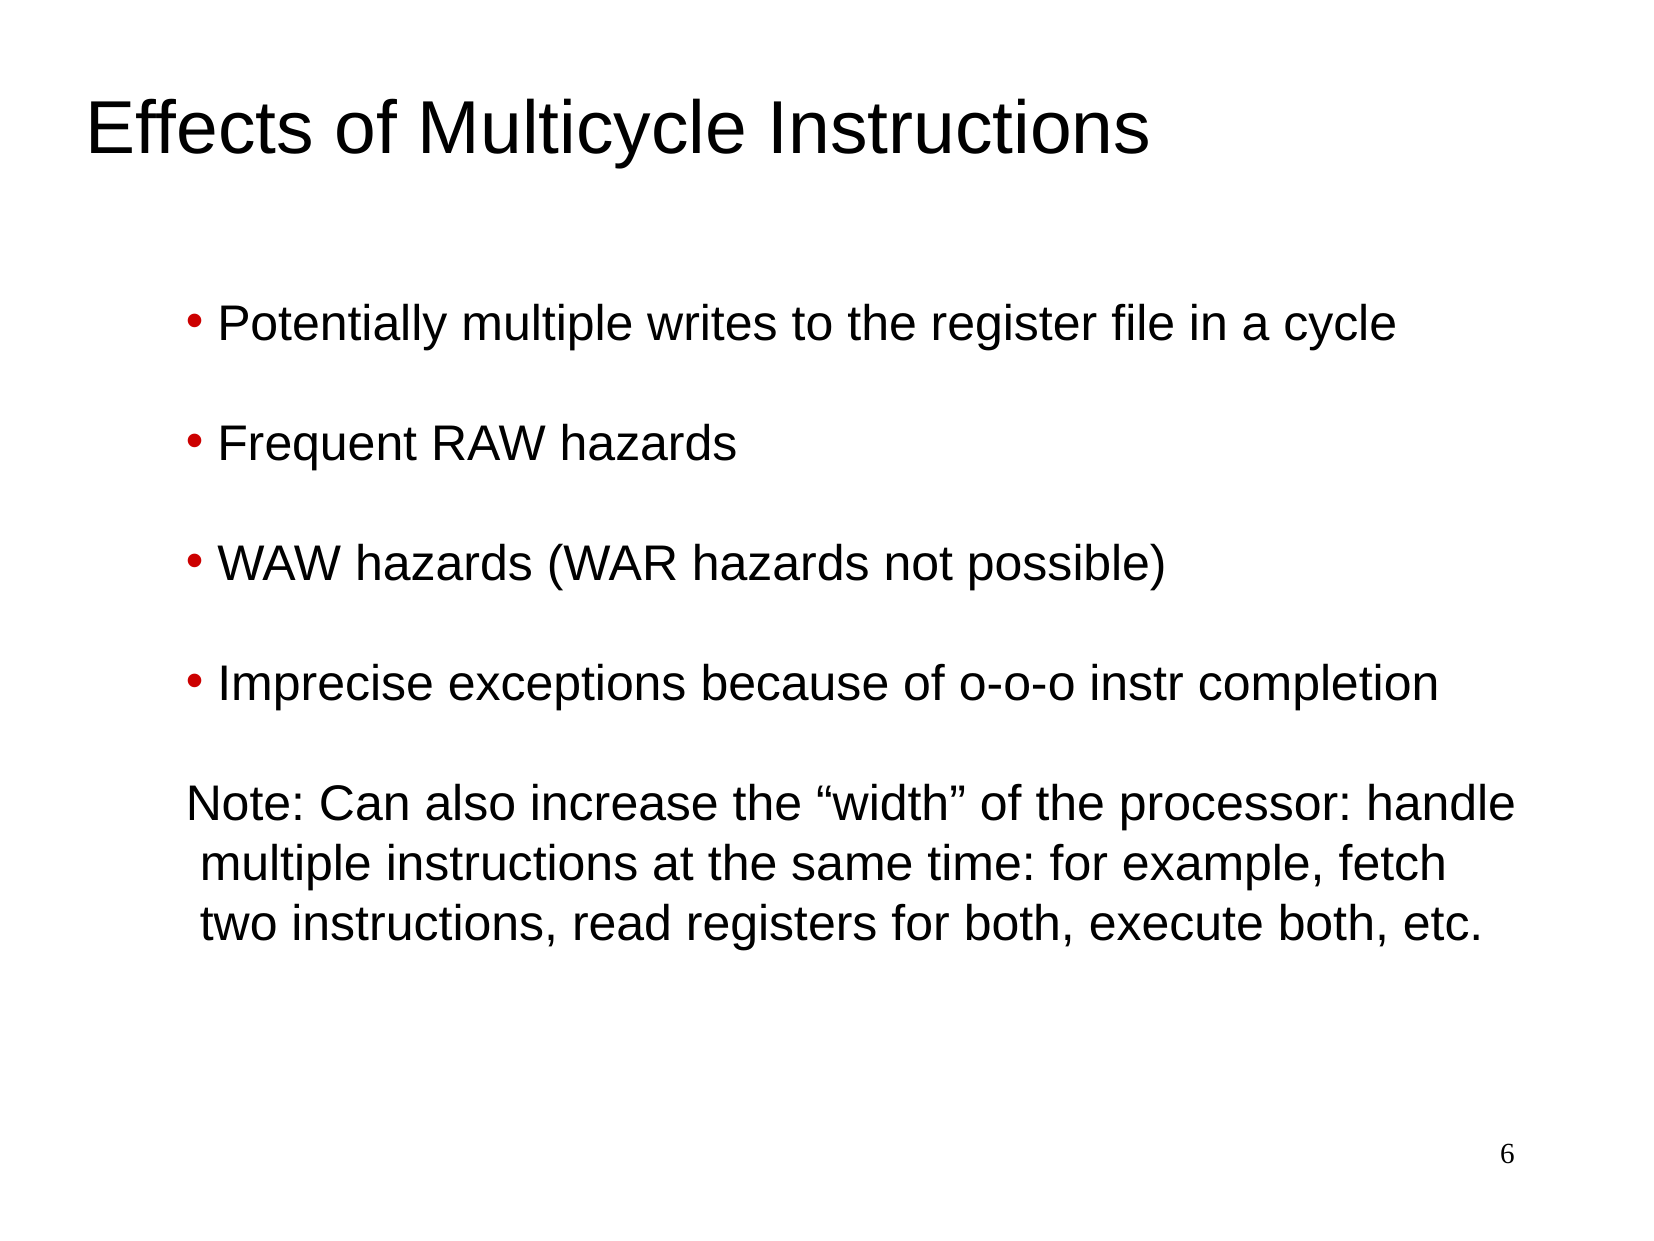

Effects of Multicycle Instructions
 Potentially multiple writes to the register file in a cycle
 Frequent RAW hazards
 WAW hazards (WAR hazards not possible)
 Imprecise exceptions because of o-o-o instr completion
Note: Can also increase the “width” of the processor: handle
 multiple instructions at the same time: for example, fetch
 two instructions, read registers for both, execute both, etc.
5